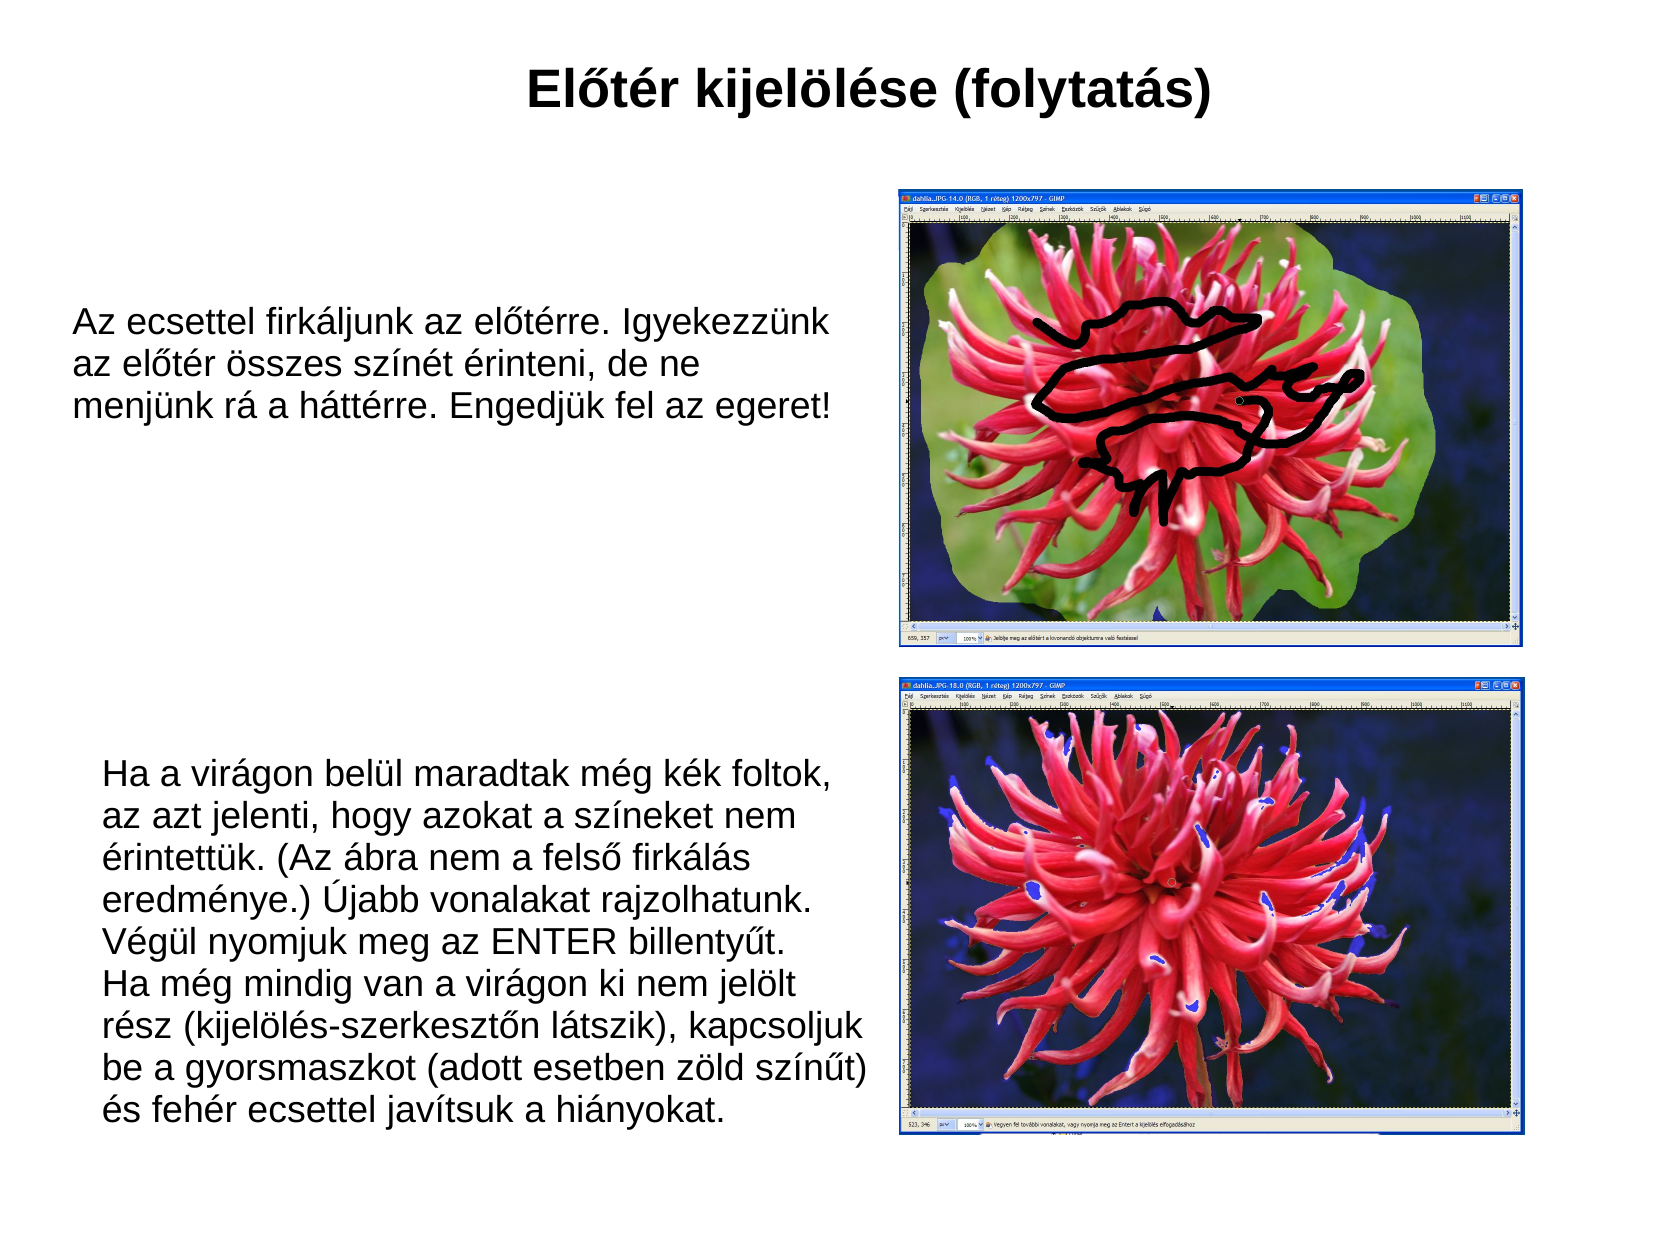

Előtér kijelölése (folytatás)
Az ecsettel firkáljunk az előtérre. Igyekezzünk
az előtér összes színét érinteni, de ne
menjünk rá a háttérre. Engedjük fel az egeret!
Ha a virágon belül maradtak még kék foltok,
az azt jelenti, hogy azokat a színeket nem
érintettük. (Az ábra nem a felső firkálás
eredménye.) Újabb vonalakat rajzolhatunk.
Végül nyomjuk meg az ENTER billentyűt.
Ha még mindig van a virágon ki nem jelölt
rész (kijelölés-szerkesztőn látszik), kapcsoljuk
be a gyorsmaszkot (adott esetben zöld színűt)
és fehér ecsettel javítsuk a hiányokat.